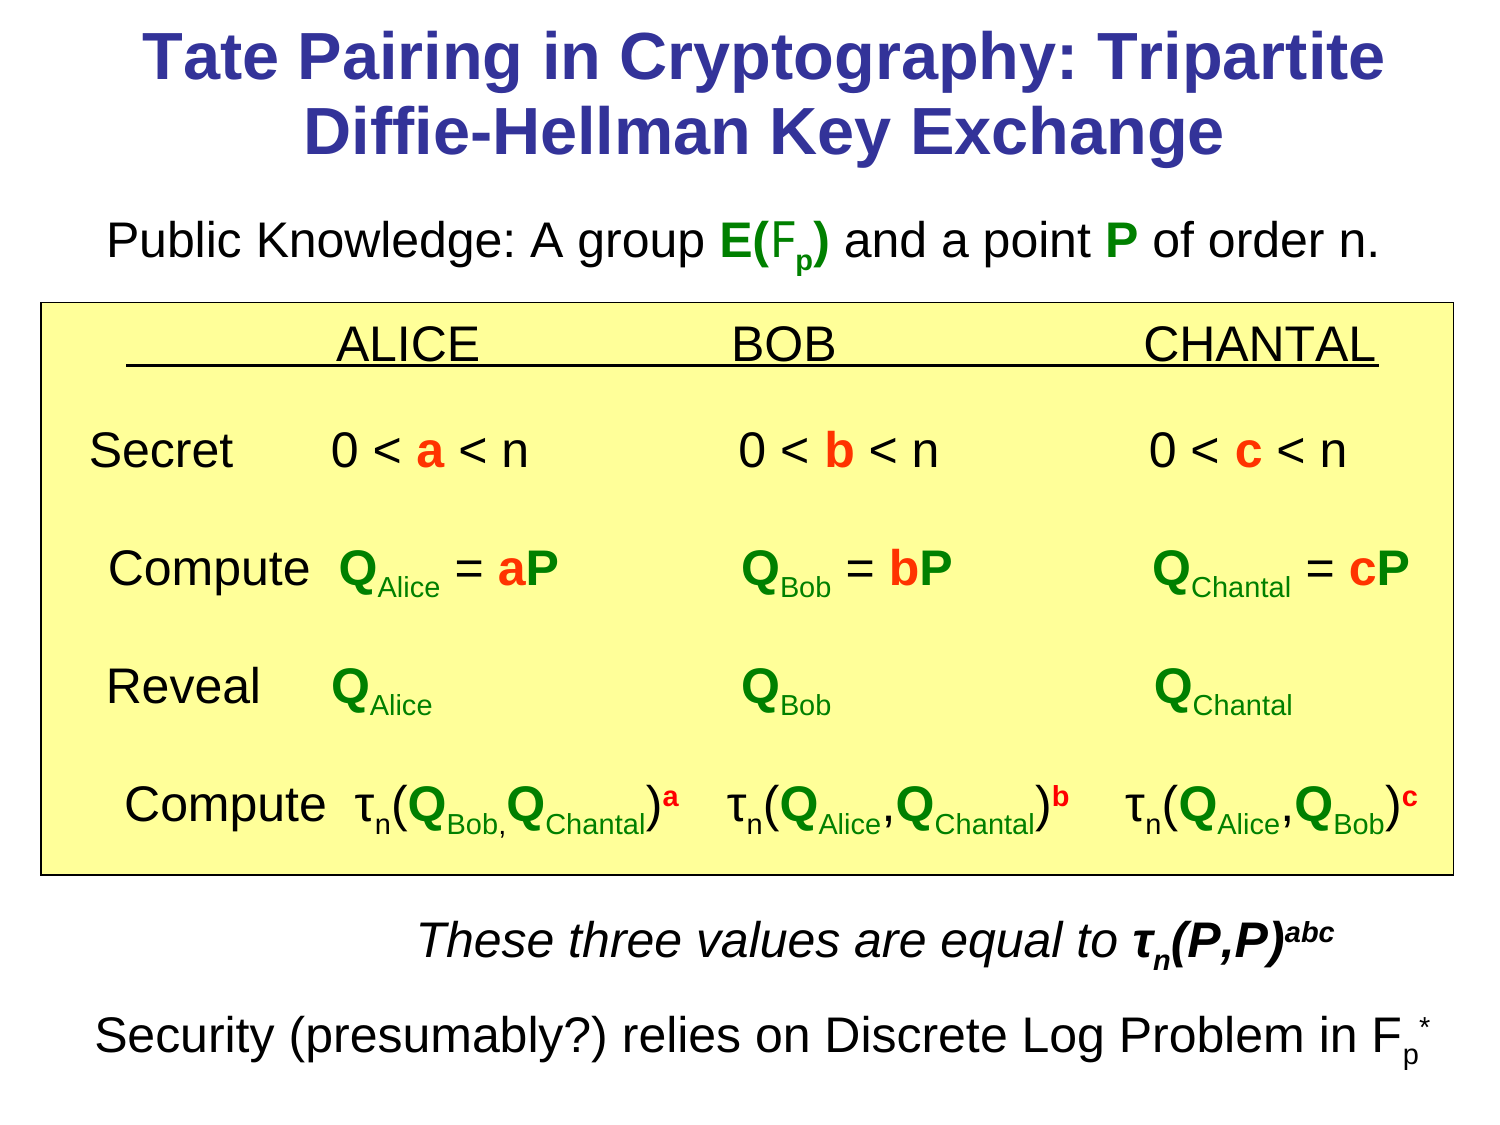

# Tate Pairing in Cryptography: Tripartite Diffie-Hellman Key Exchange
Public Knowledge: A group E(Fp) and a point P of order n.
 ALICE BOB CHANTAL
Secret 0 < a < n 0 < b < n 0 < c < n
Compute QAlice = aP QBob = bP QChantal = cP
Reveal QAlice QBob QChantal
Compute τn(QBob,QChantal)a τn(QAlice,QChantal)b τn(QAlice,QBob)c
These three values are equal to τn(P,P)abc
Security (presumably?) relies on Discrete Log Problem in Fp*